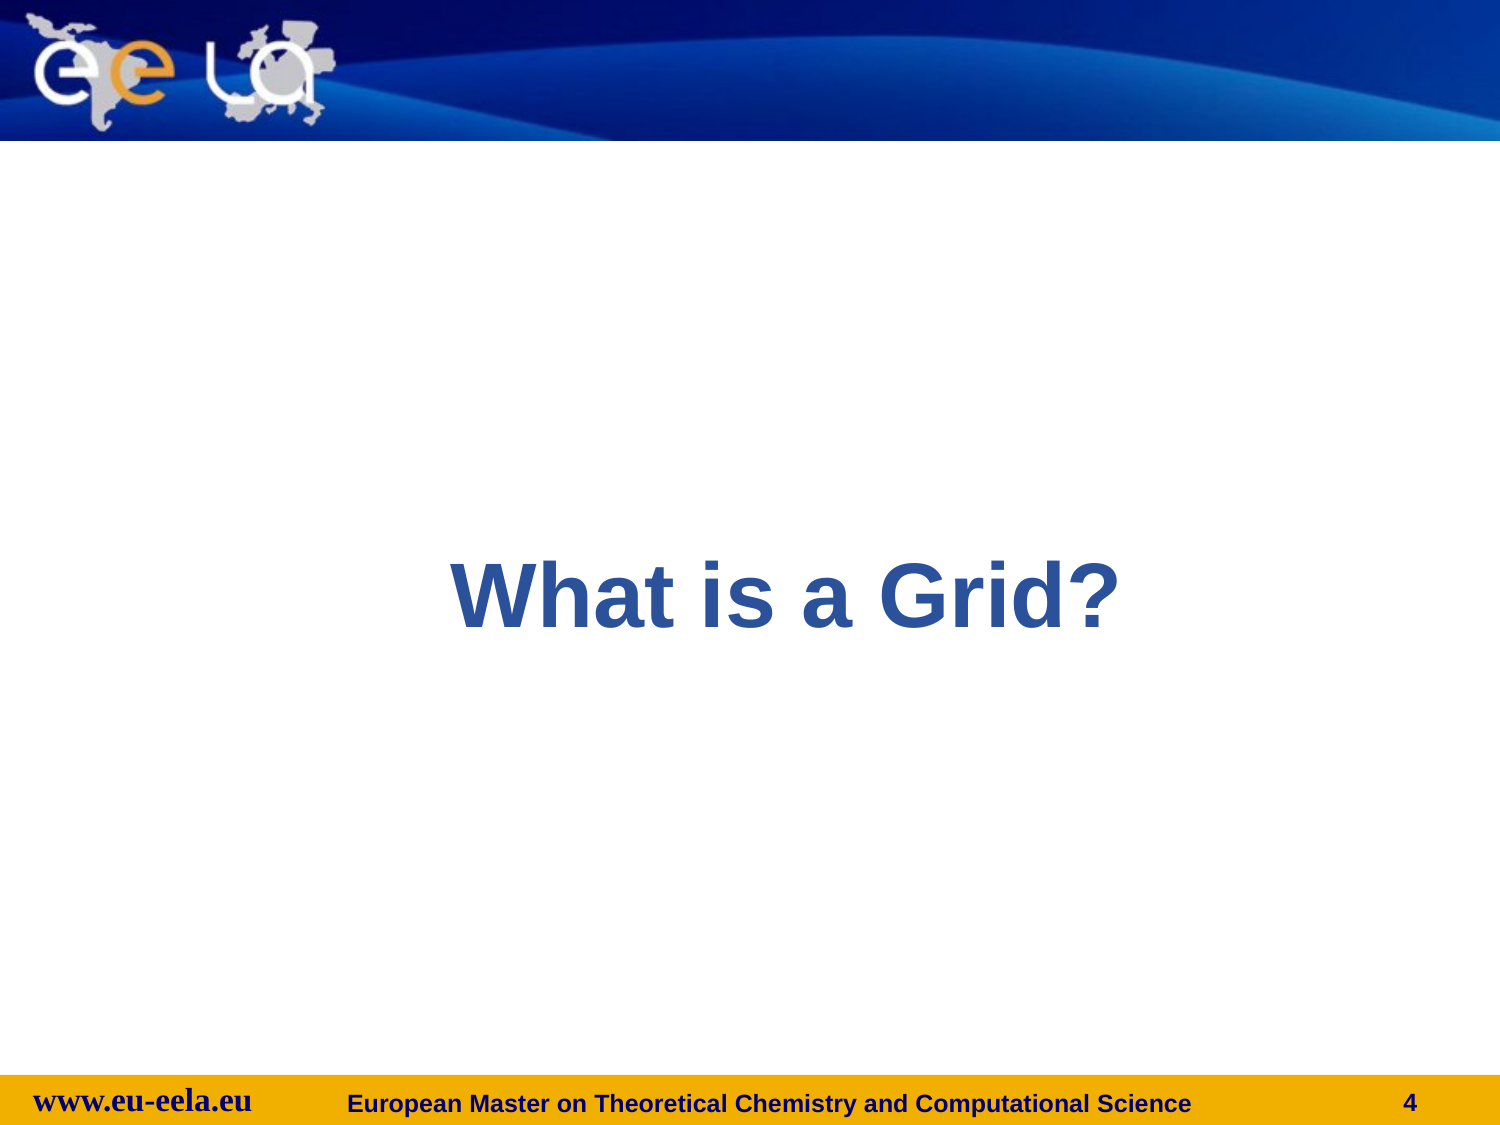

# What is a Grid?
European Master on Theoretical Chemistry and Computational Science